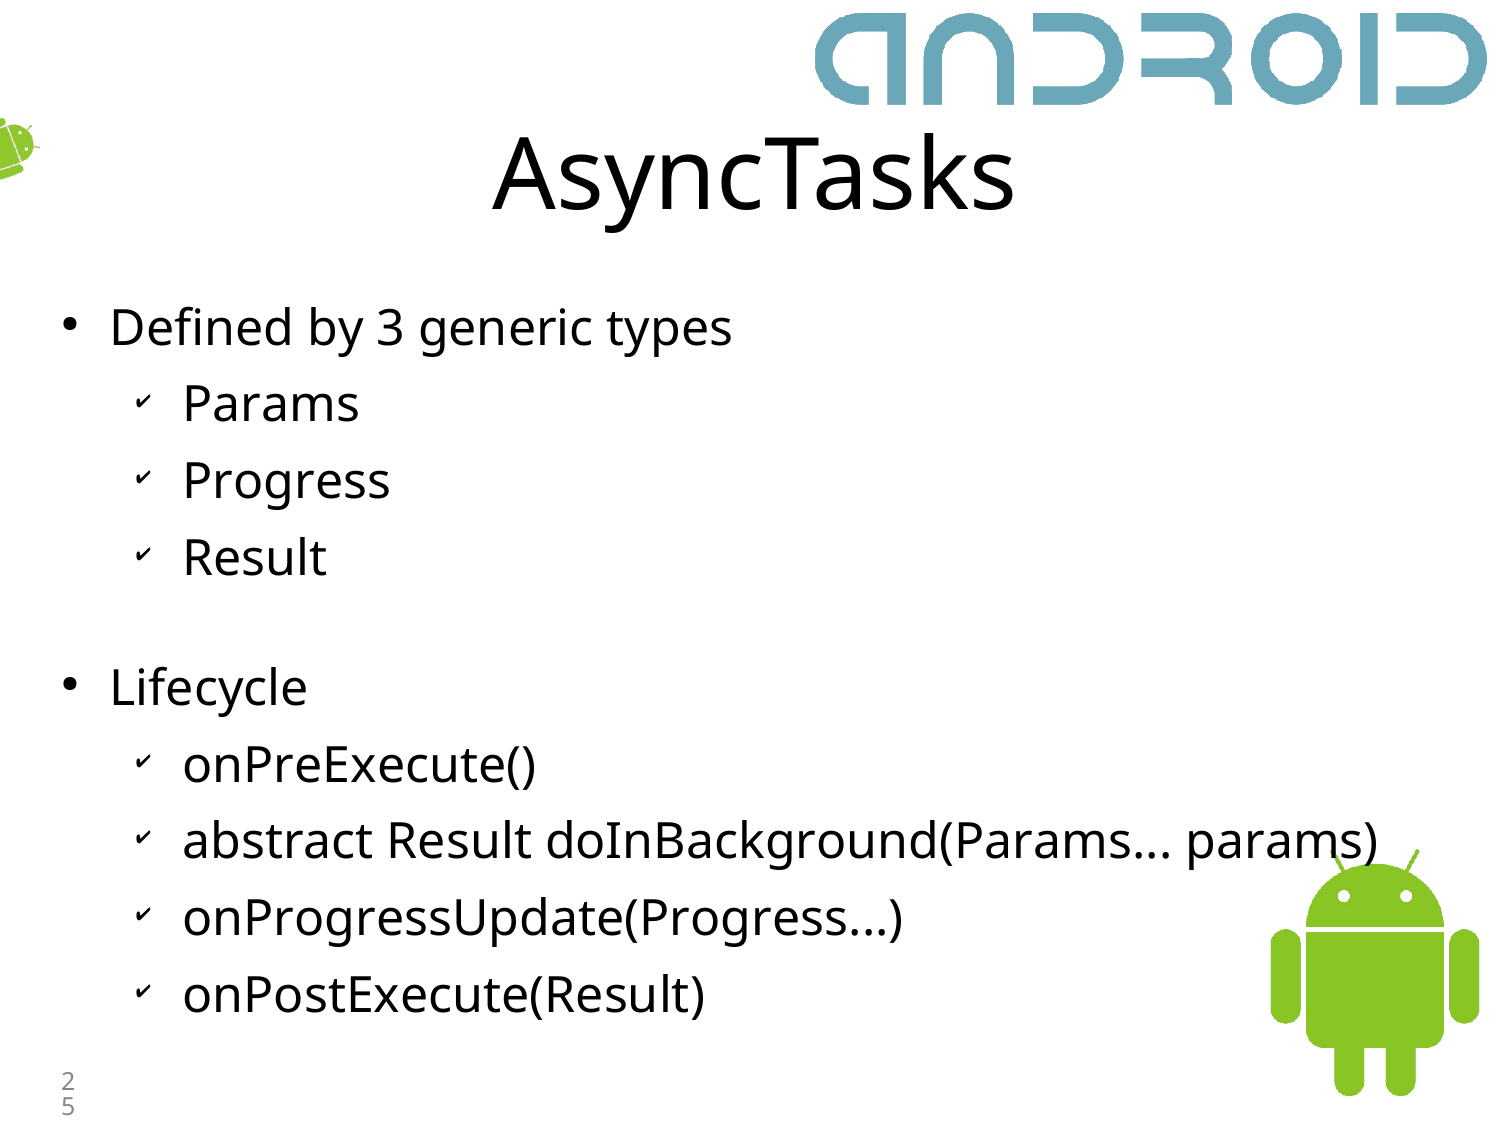

# AsyncTasks
Defined by 3 generic types
Params
Progress
Result
Lifecycle
onPreExecute()
abstract Result doInBackground(Params... params)
onProgressUpdate(Progress...)
onPostExecute(Result)